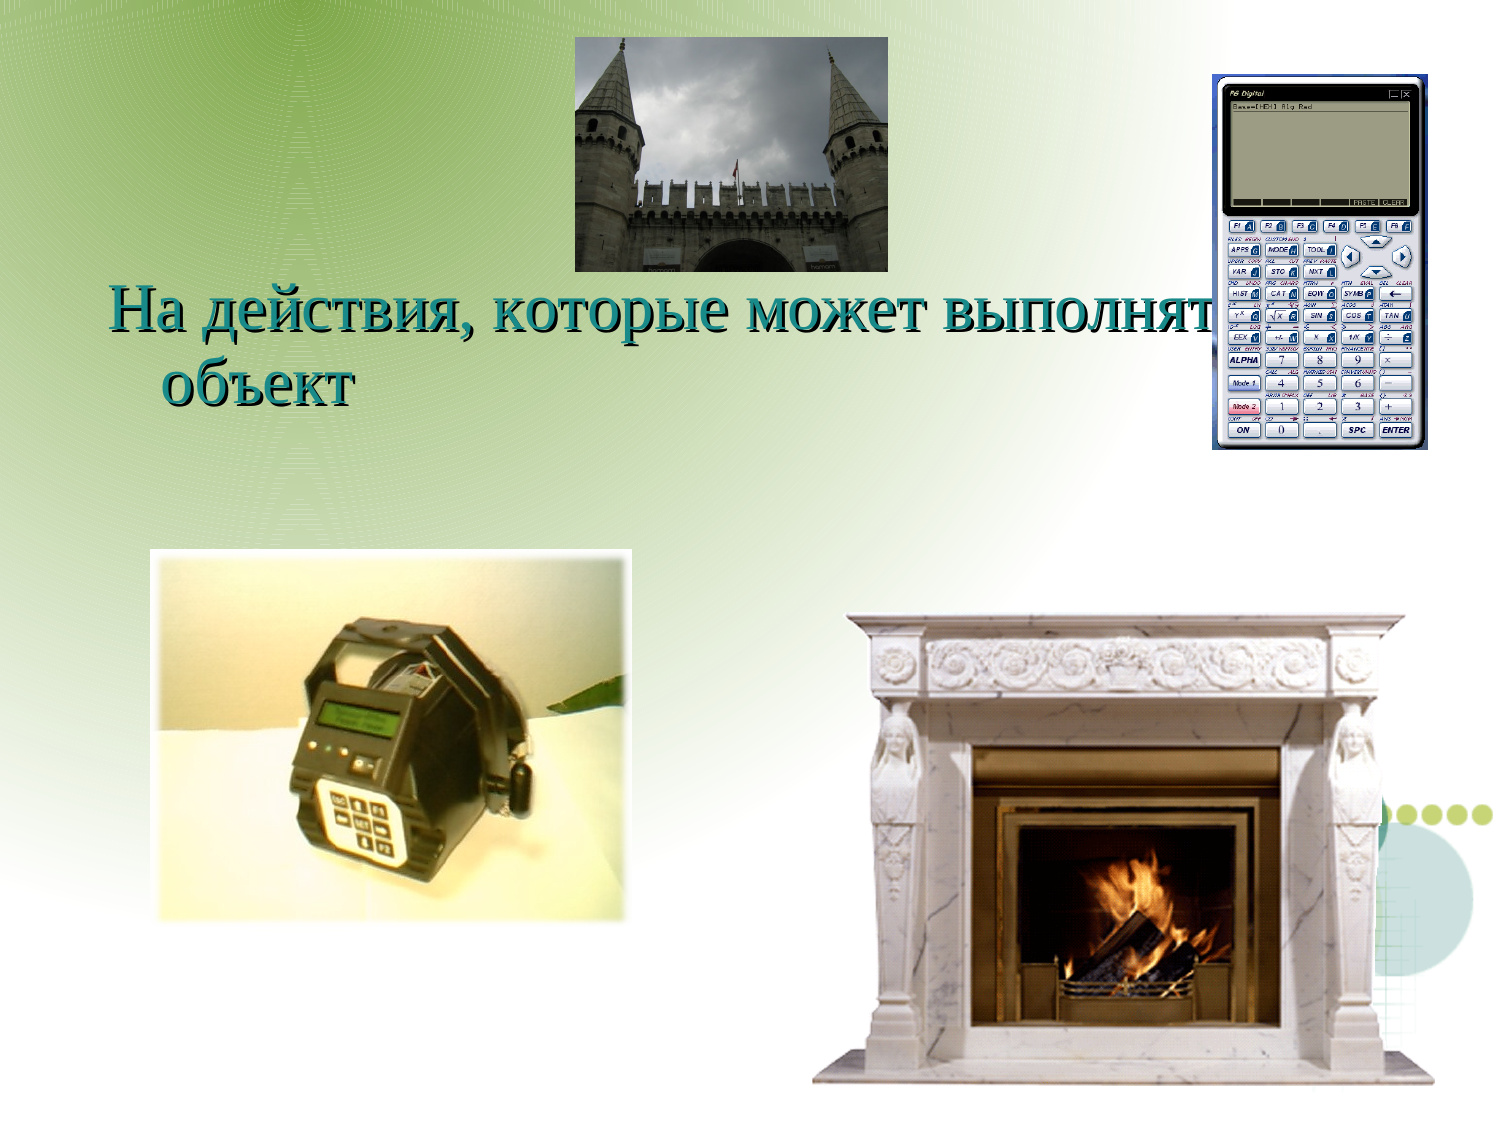

#
На действия, которые может выполнять объект